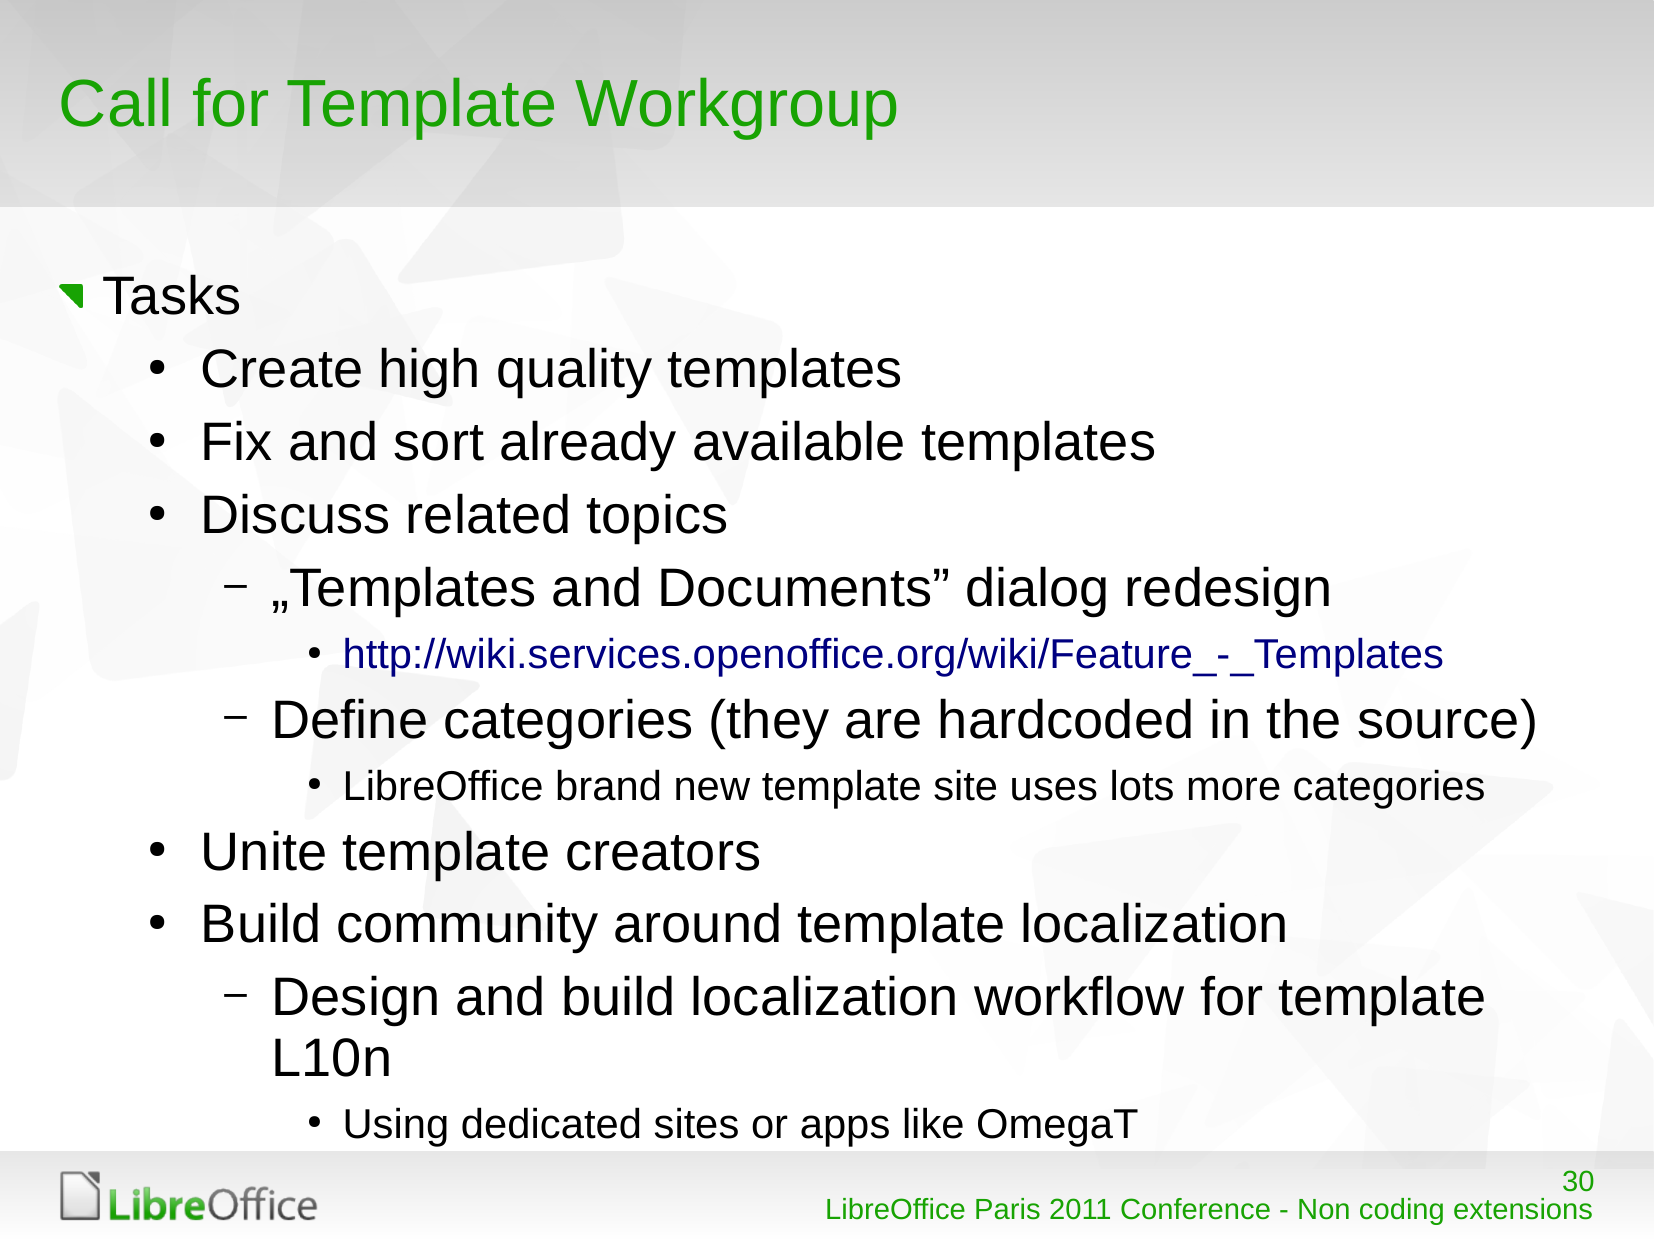

# Call for Template Workgroup
Tasks
Create high quality templates
Fix and sort already available templates
Discuss related topics
„Templates and Documents” dialog redesign
http://wiki.services.openoffice.org/wiki/Feature_-_Templates
Define categories (they are hardcoded in the source)
LibreOffice brand new template site uses lots more categories
Unite template creators
Build community around template localization
Design and build localization workflow for template L10n
Using dedicated sites or apps like OmegaT
30
LibreOffice Paris 2011 Conference - Non coding extensions